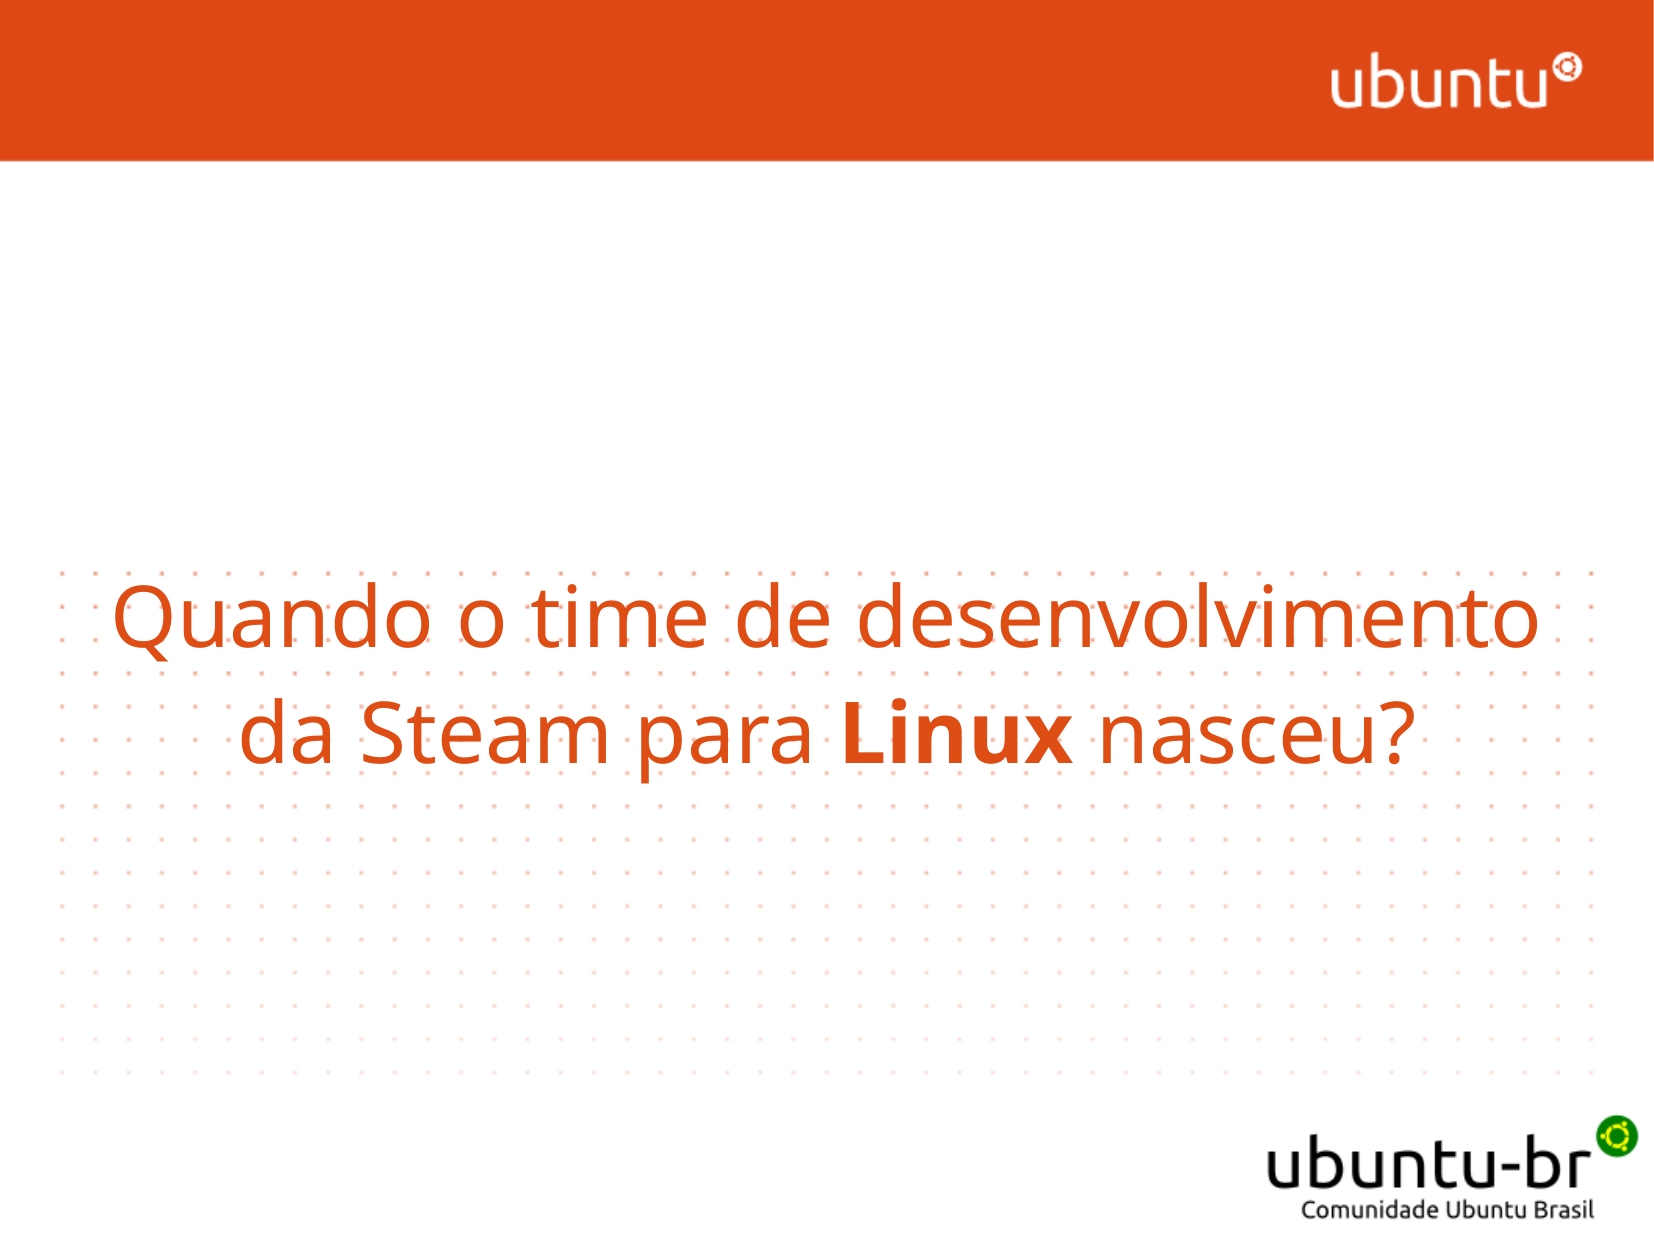

#
Quando o time de desenvolvimento da Steam para Linux nasceu?